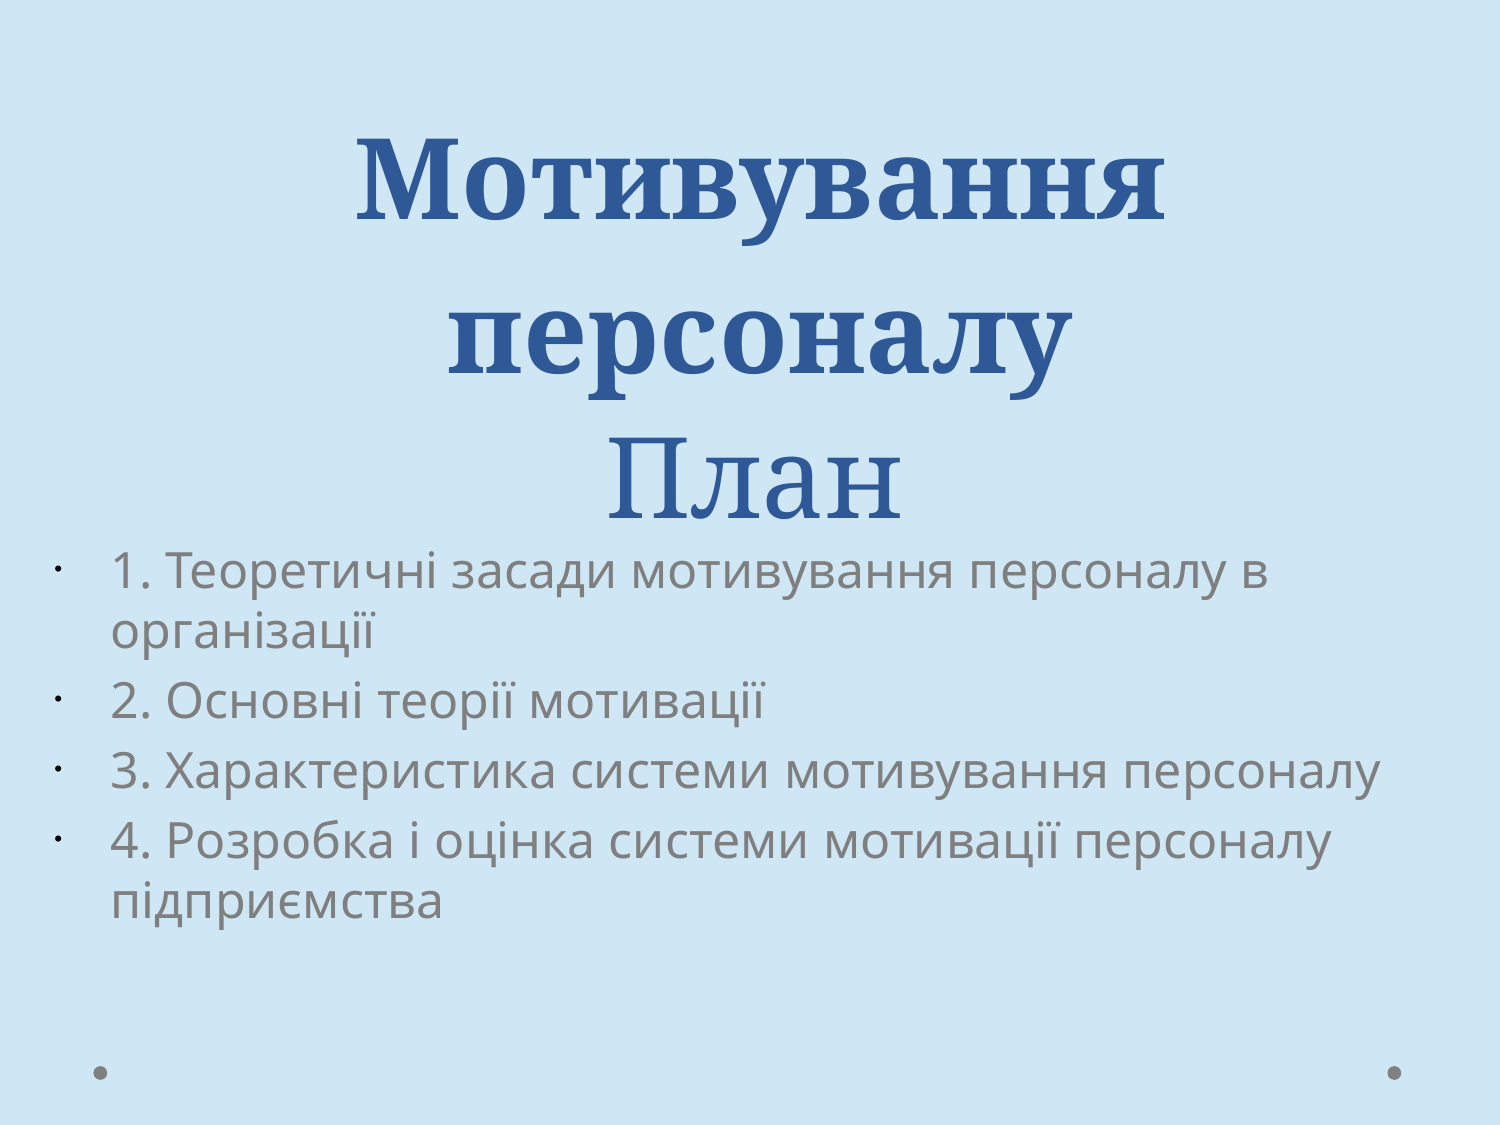

Мотивування персоналу
# План
1. Теоретичні засади мотивування персоналу в організації
2. Основні теорії мотивації
3. Характеристика системи мотивування персоналу
4. Розробка і оцінка системи мотивації персоналу підприємства